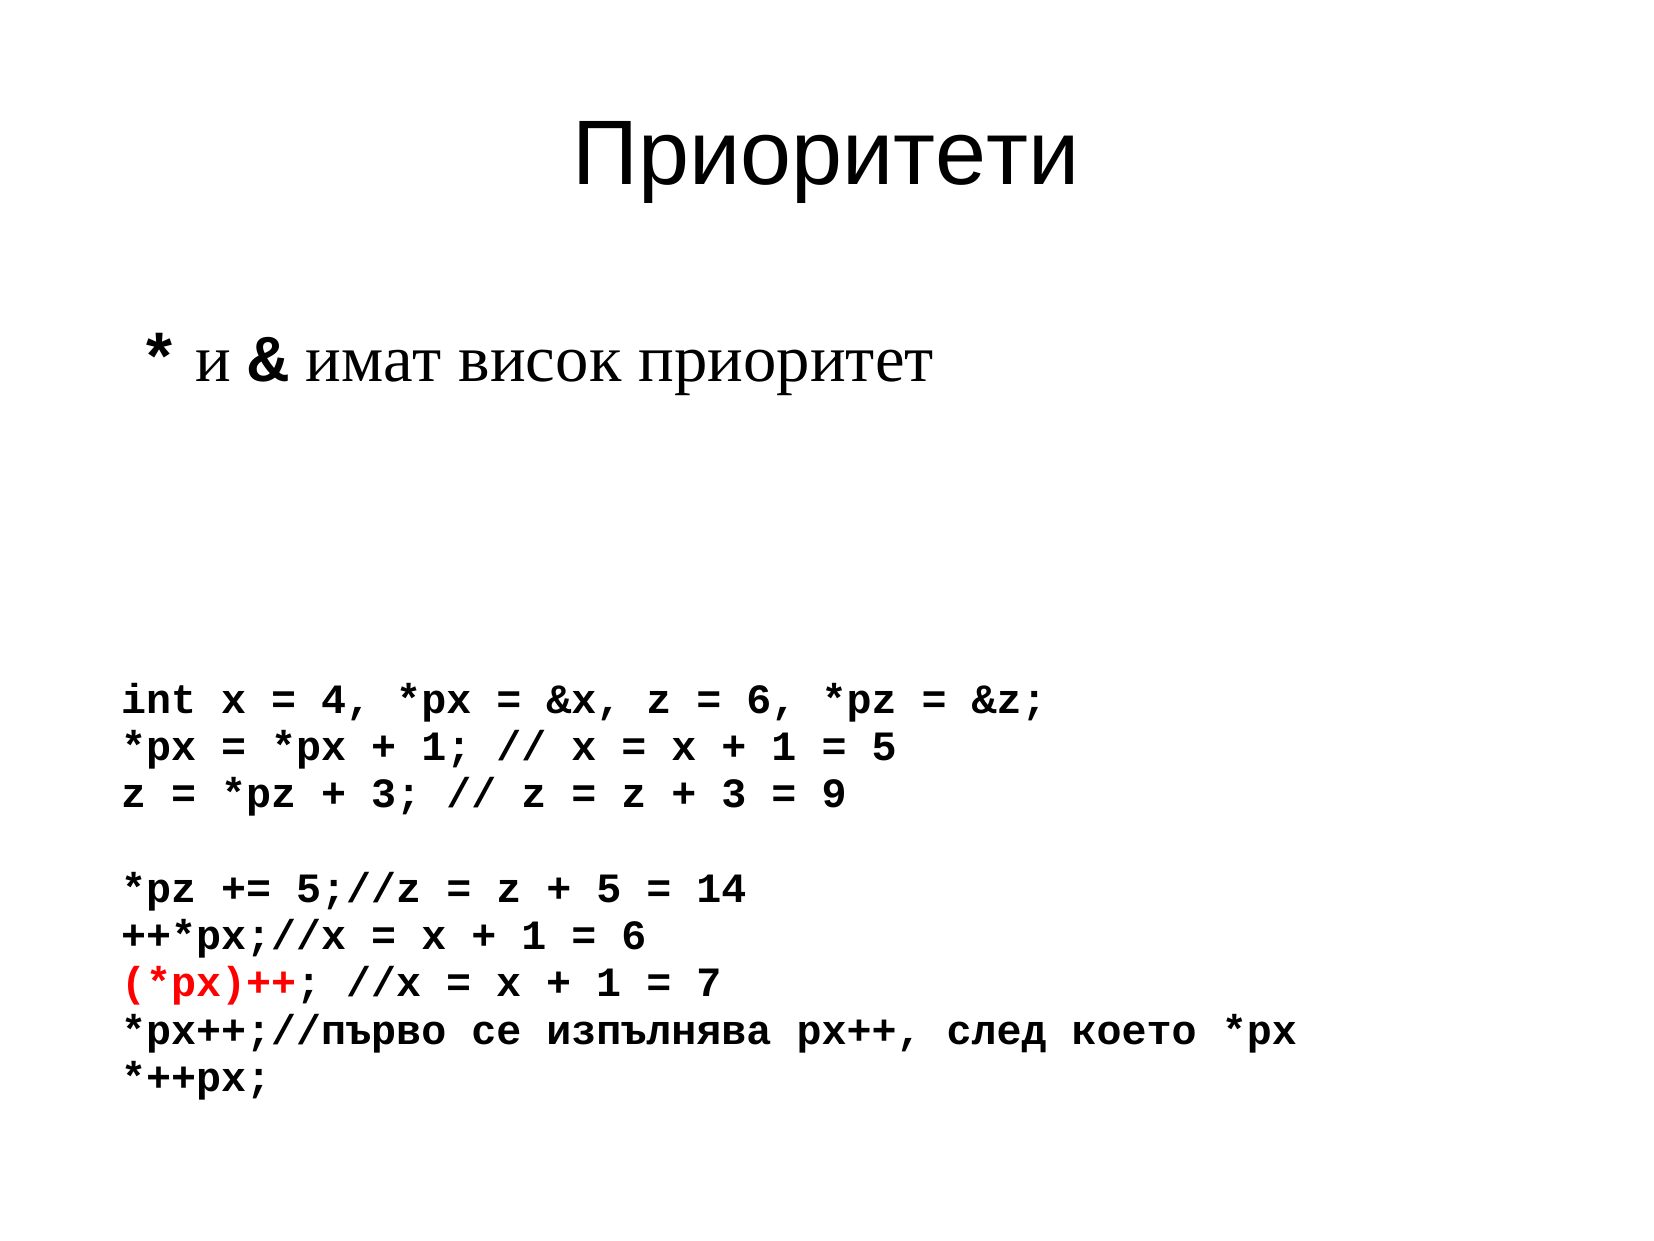

# Приоритети
* и & имат висок приоритет
int x = 4, *px = &x, z = 6, *pz = &z;
*px = *px + 1; // x = x + 1 = 5
z = *pz + 3; // z = z + 3 = 9
*pz += 5;//z = z + 5 = 14
++*px;//x = x + 1 = 6
(*px)++; //x = x + 1 = 7
*px++;//първо се изпълнява px++, след което *px
*++px;